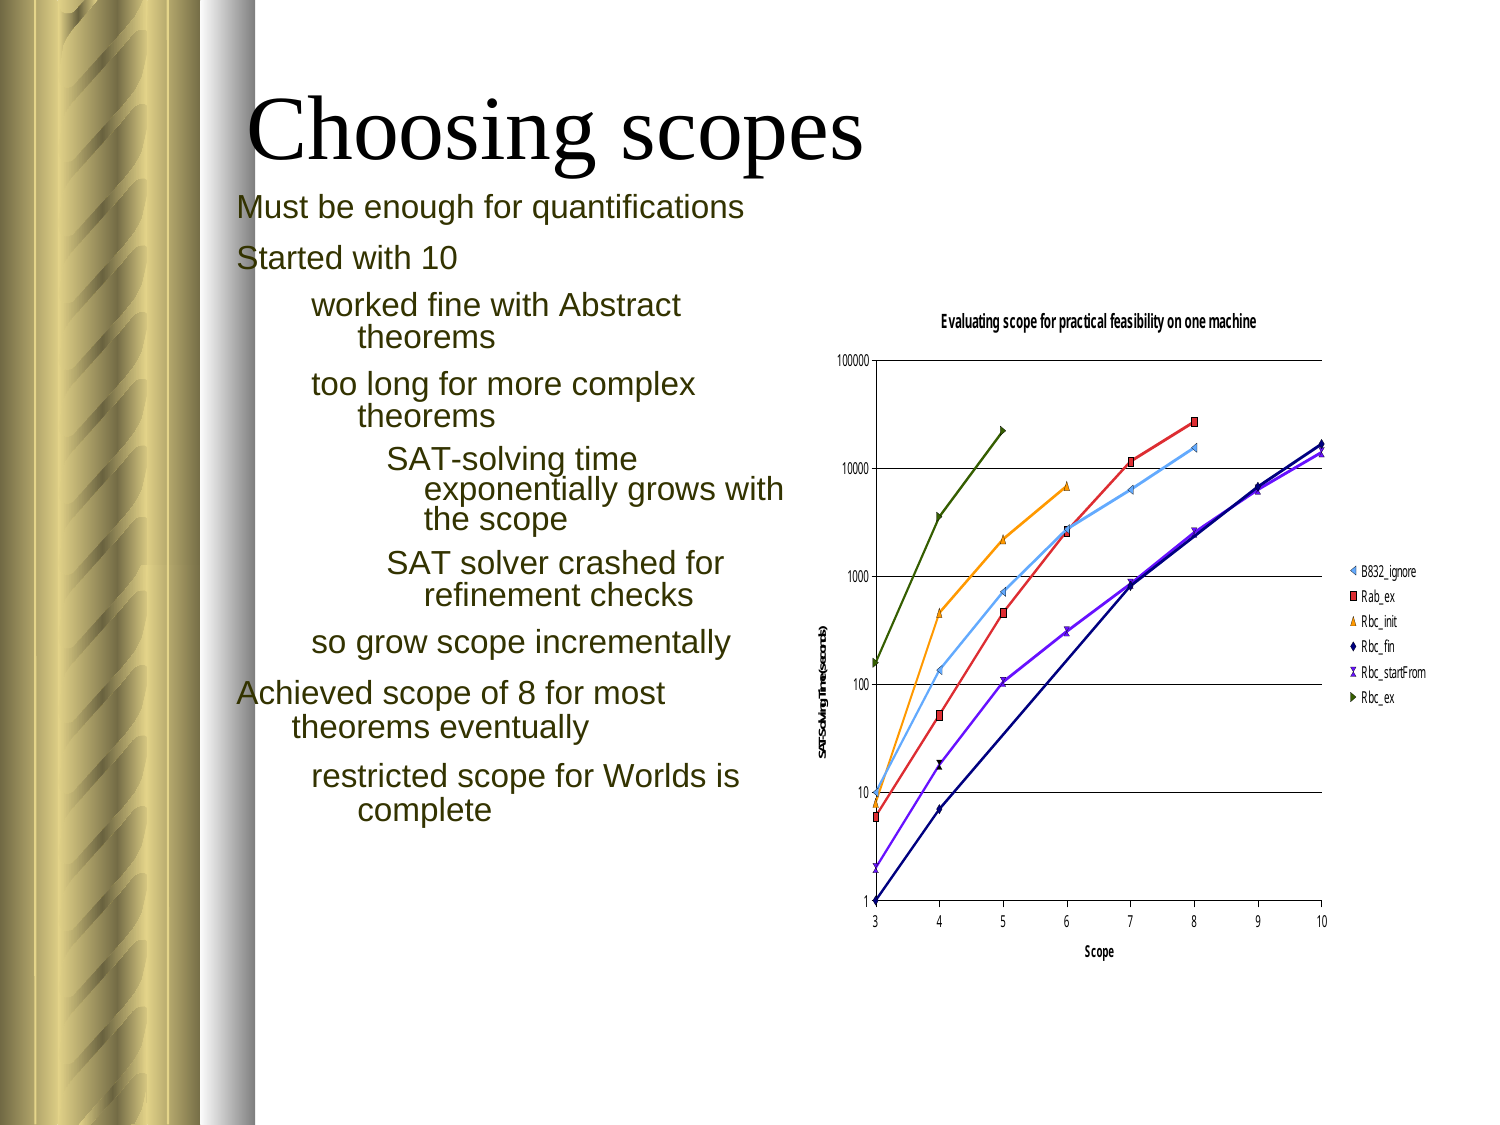

# Choosing scopes
Must be enough for quantifications
Started with 10
worked fine with Abstract theorems
too long for more complex theorems
SAT-solving time exponentially grows with the scope
SAT solver crashed for refinement checks
so grow scope incrementally
Achieved scope of 8 for most theorems eventually
restricted scope for Worlds is complete